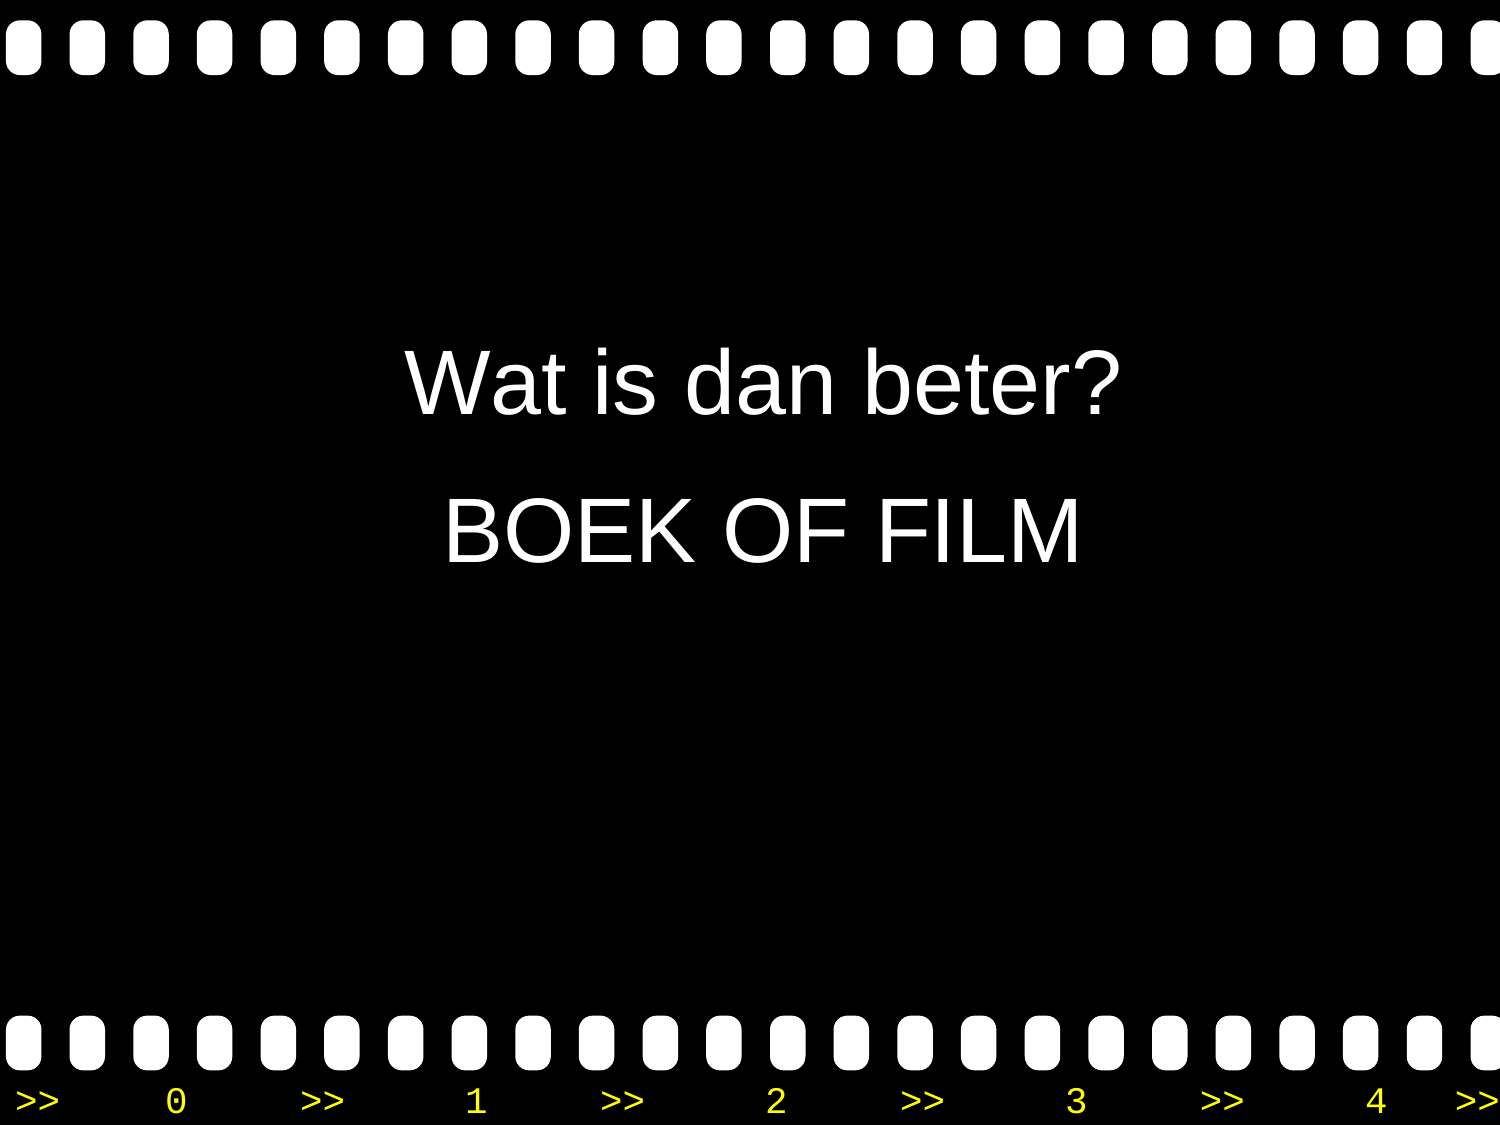

# Wat is dan beter?
BOEK OF FILM